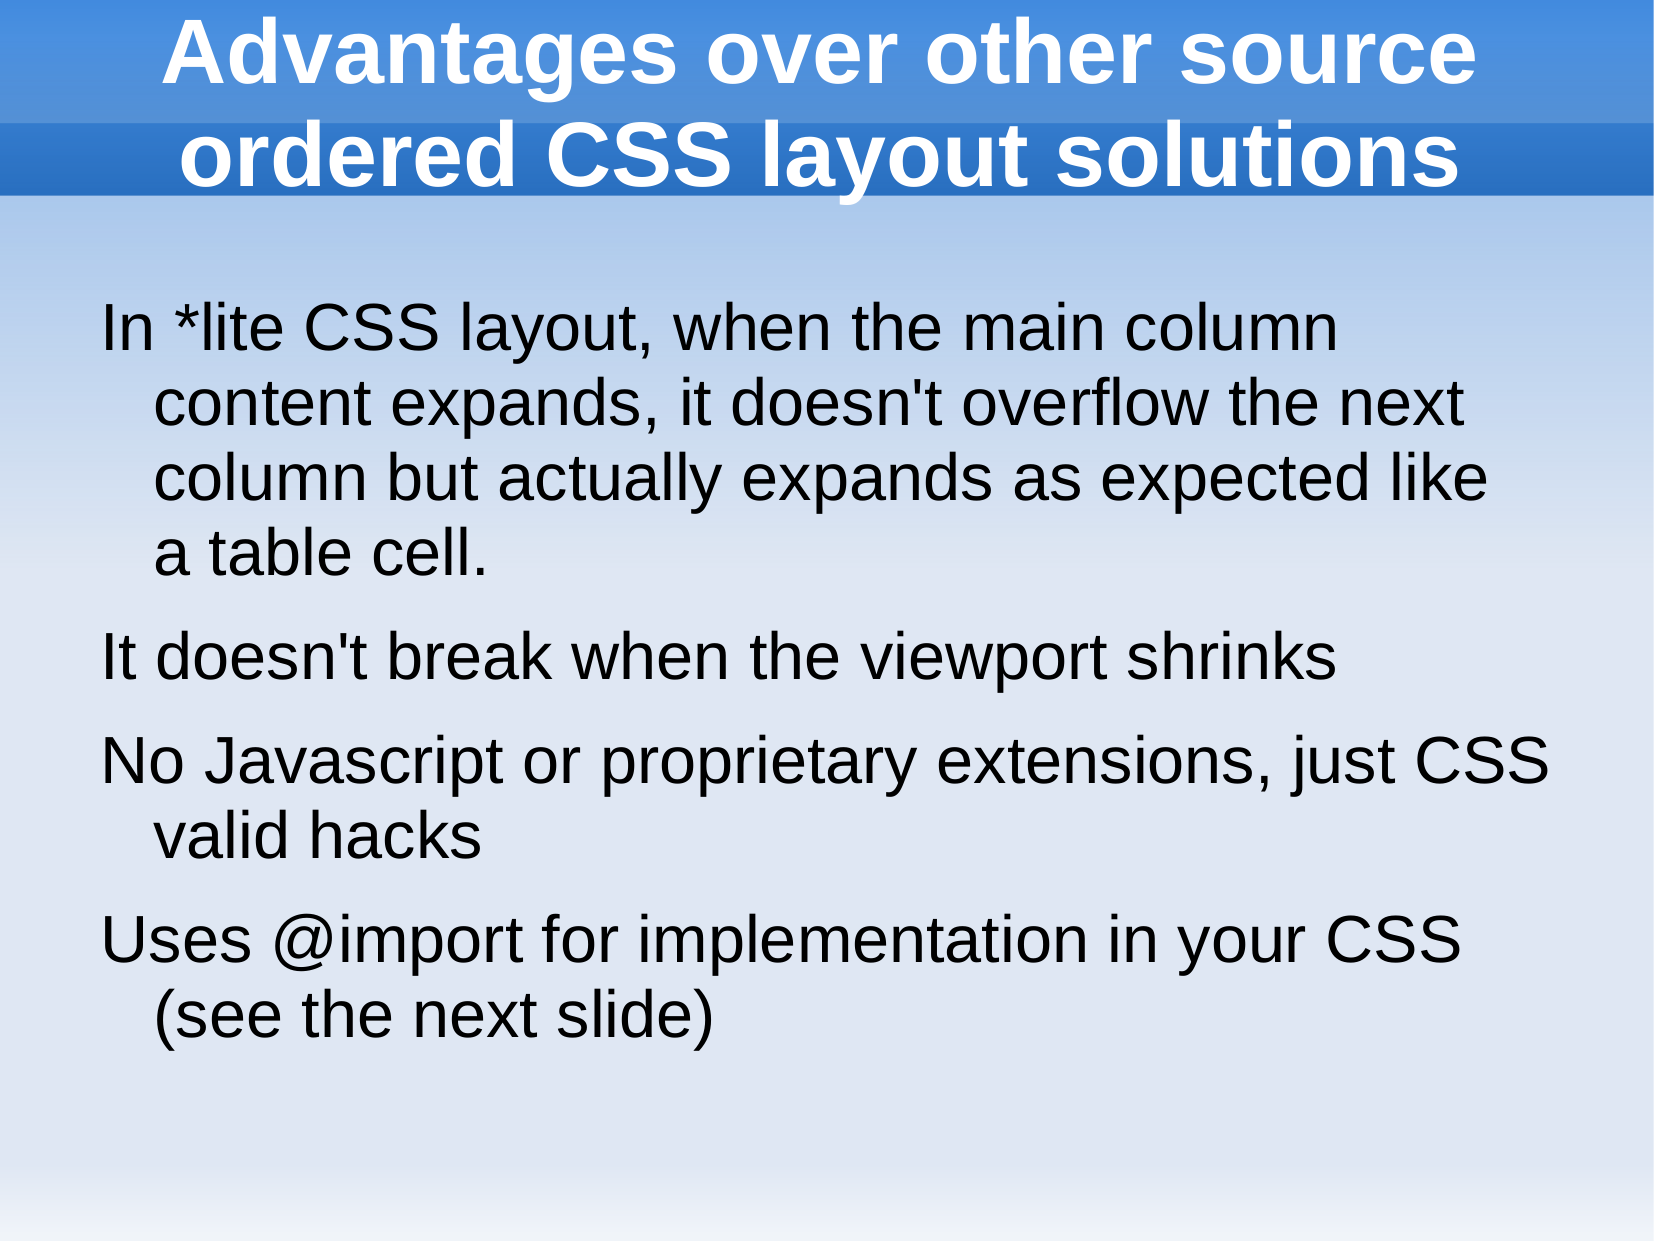

# Advantages over other source ordered CSS layout solutions
In *lite CSS layout, when the main column content expands, it doesn't overflow the next column but actually expands as expected like a table cell.
It doesn't break when the viewport shrinks
No Javascript or proprietary extensions, just CSS valid hacks
Uses @import for implementation in your CSS (see the next slide)